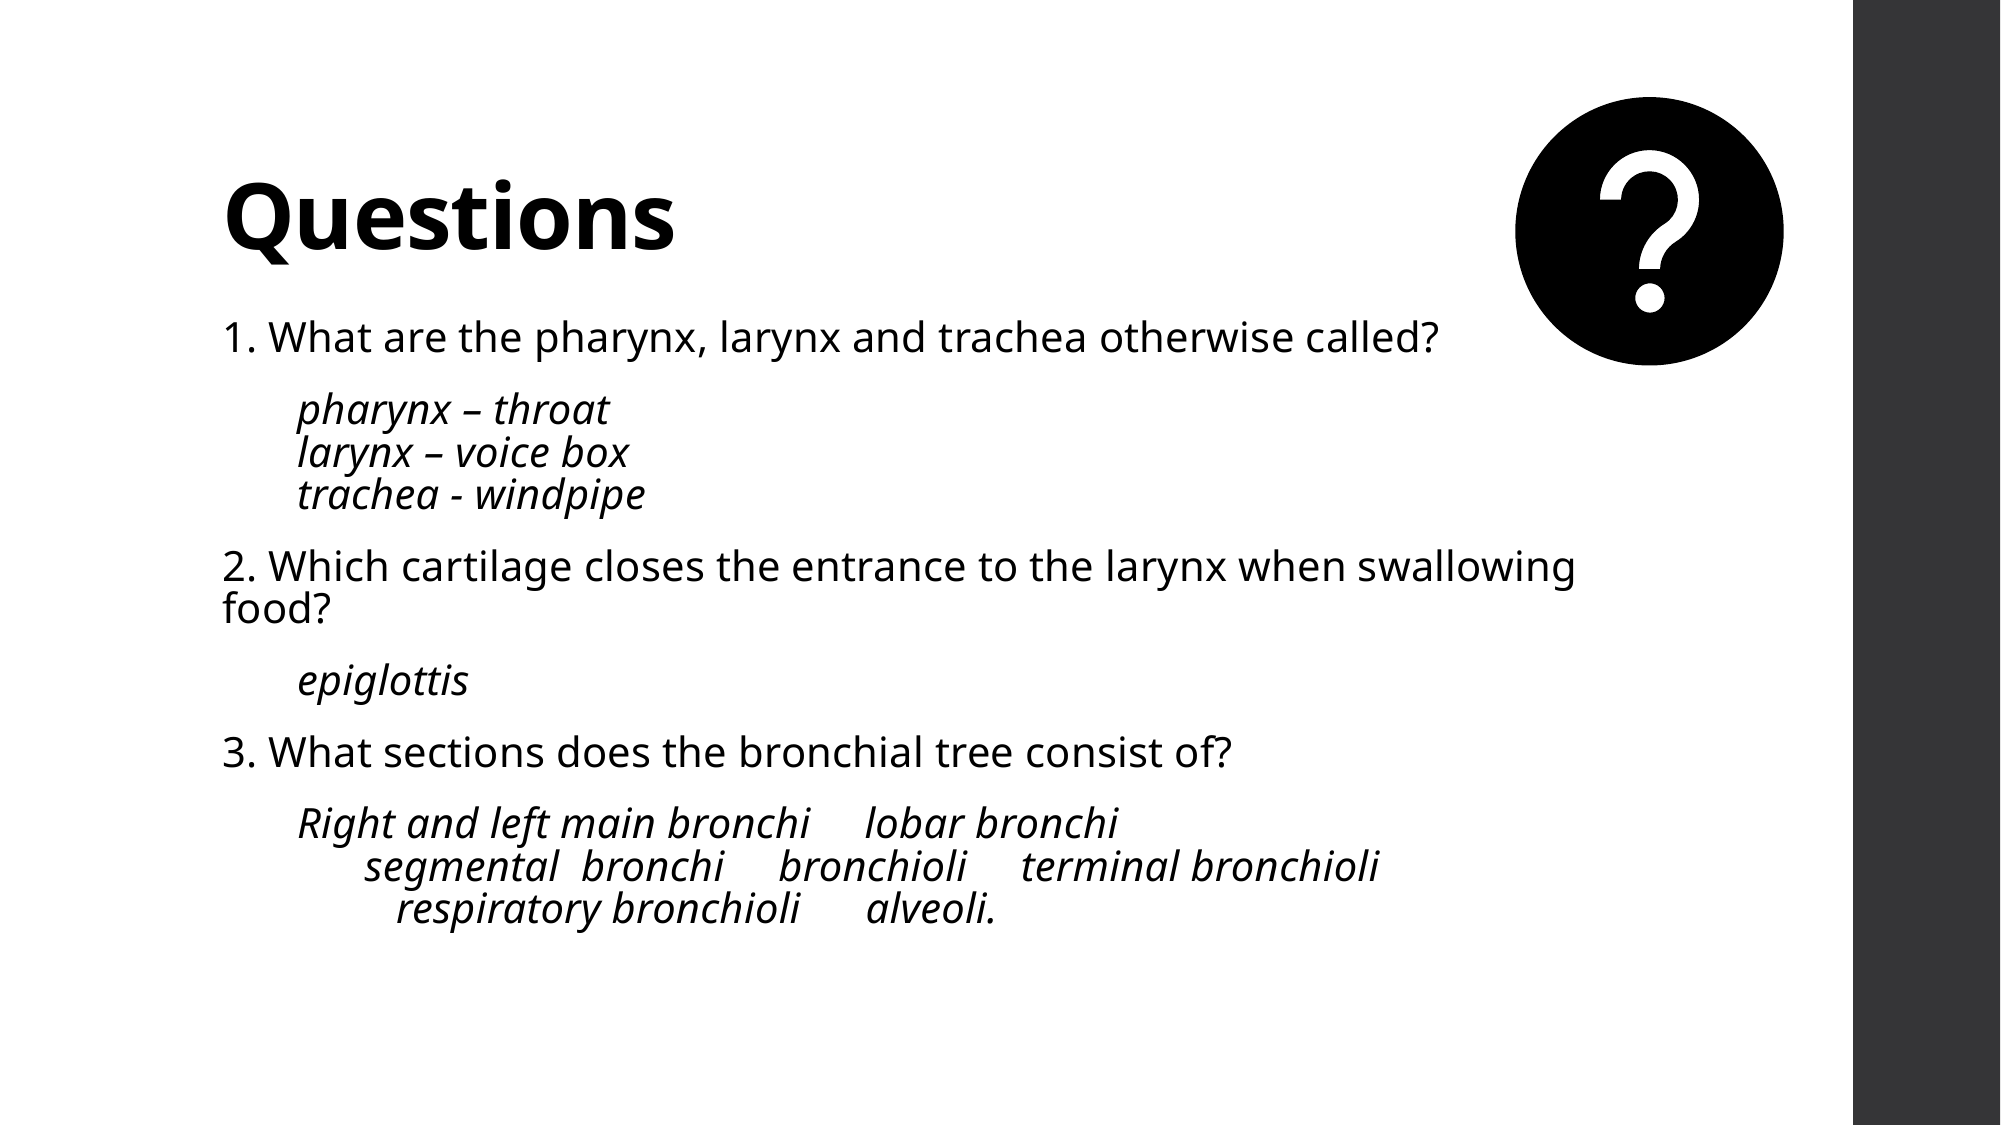

# Questions
1. What are the pharynx, larynx and trachea otherwise called?
	pharynx – throat
	larynx – voice box
	trachea - windpipe
2. Which cartilage closes the entrance to the larynx when swallowing food?
	epiglottis
3. What sections does the bronchial tree consist of?
	Right and left main bronchi  lobar bronchi
 segmental bronchi  bronchioli  terminal bronchioli
  respiratory bronchioli  alveoli.